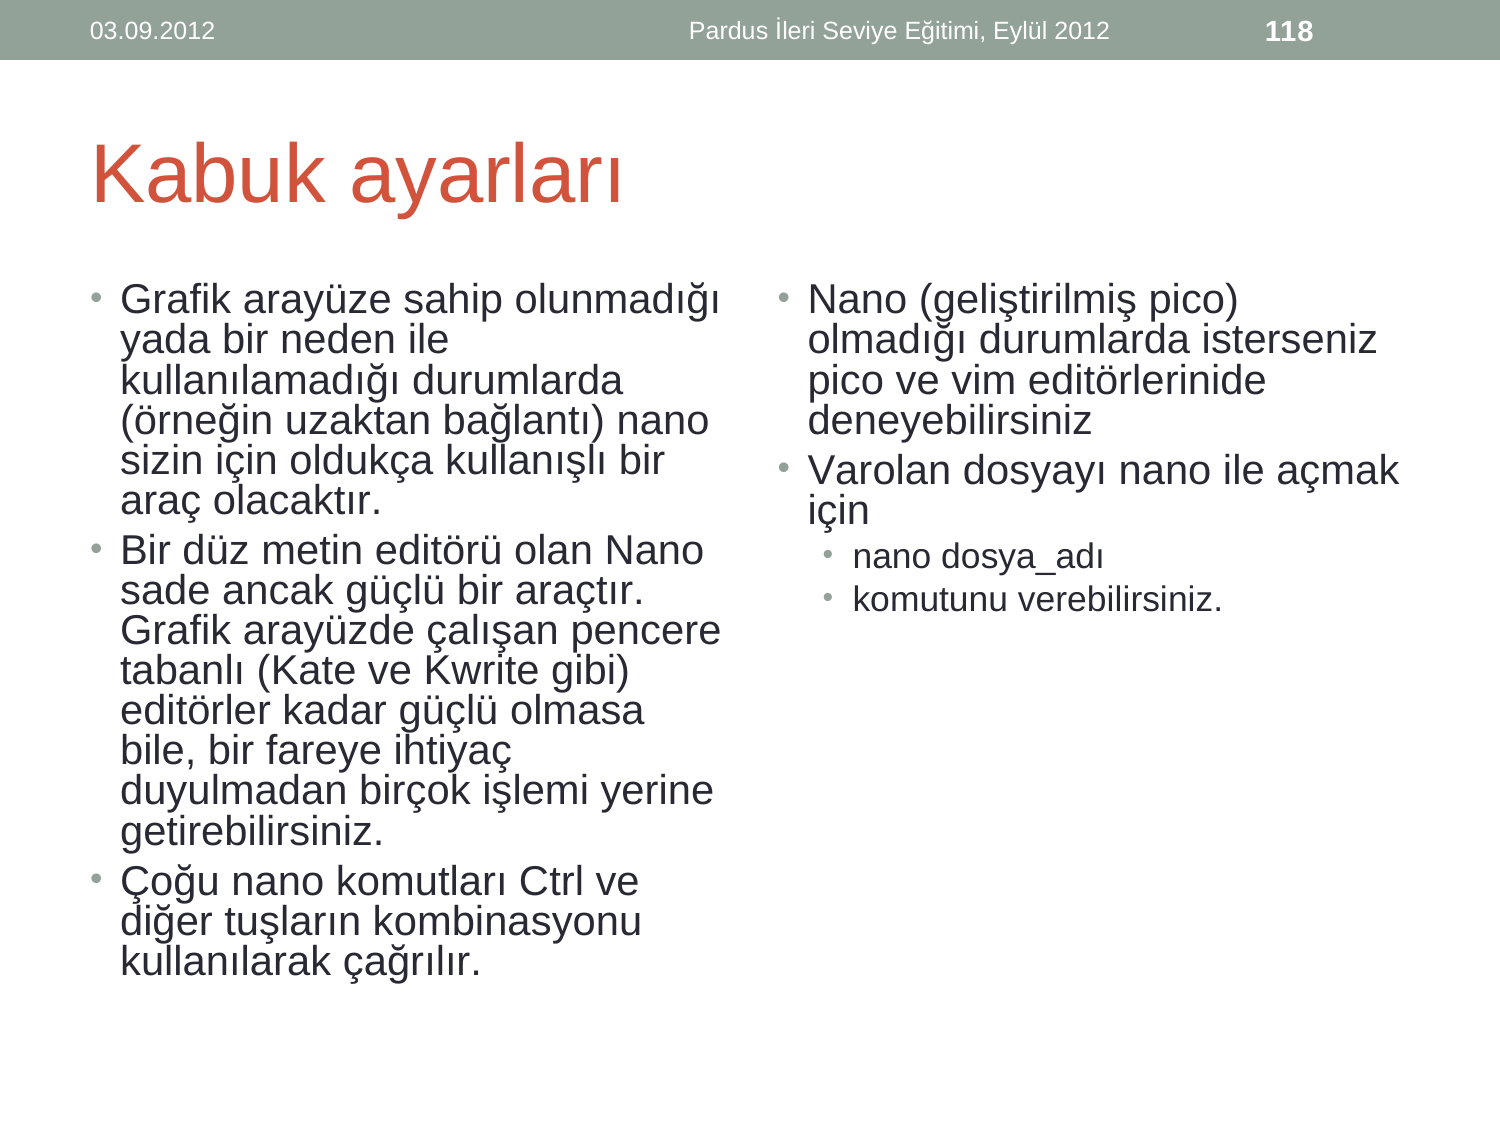

03.09.2012
Pardus İleri Seviye Eğitimi, Eylül 2012
# Kabuk ayarları
Grafik arayüze sahip olunmadığı yada bir neden ile kullanılamadığı durumlarda (örneğin uzaktan bağlantı) nano sizin için oldukça kullanışlı bir araç olacaktır.
Bir düz metin editörü olan Nano sade ancak güçlü bir araçtır. Grafik arayüzde çalışan pencere tabanlı (Kate ve Kwrite gibi) editörler kadar güçlü olmasa bile, bir fareye ihtiyaç duyulmadan birçok işlemi yerine getirebilirsiniz.
Çoğu nano komutları Ctrl ve diğer tuşların kombinasyonu kullanılarak çağrılır.
Nano (geliştirilmiş pico) olmadığı durumlarda isterseniz pico ve vim editörlerinide deneyebilirsiniz
Varolan dosyayı nano ile açmak için
nano dosya_adı
komutunu verebilirsiniz.